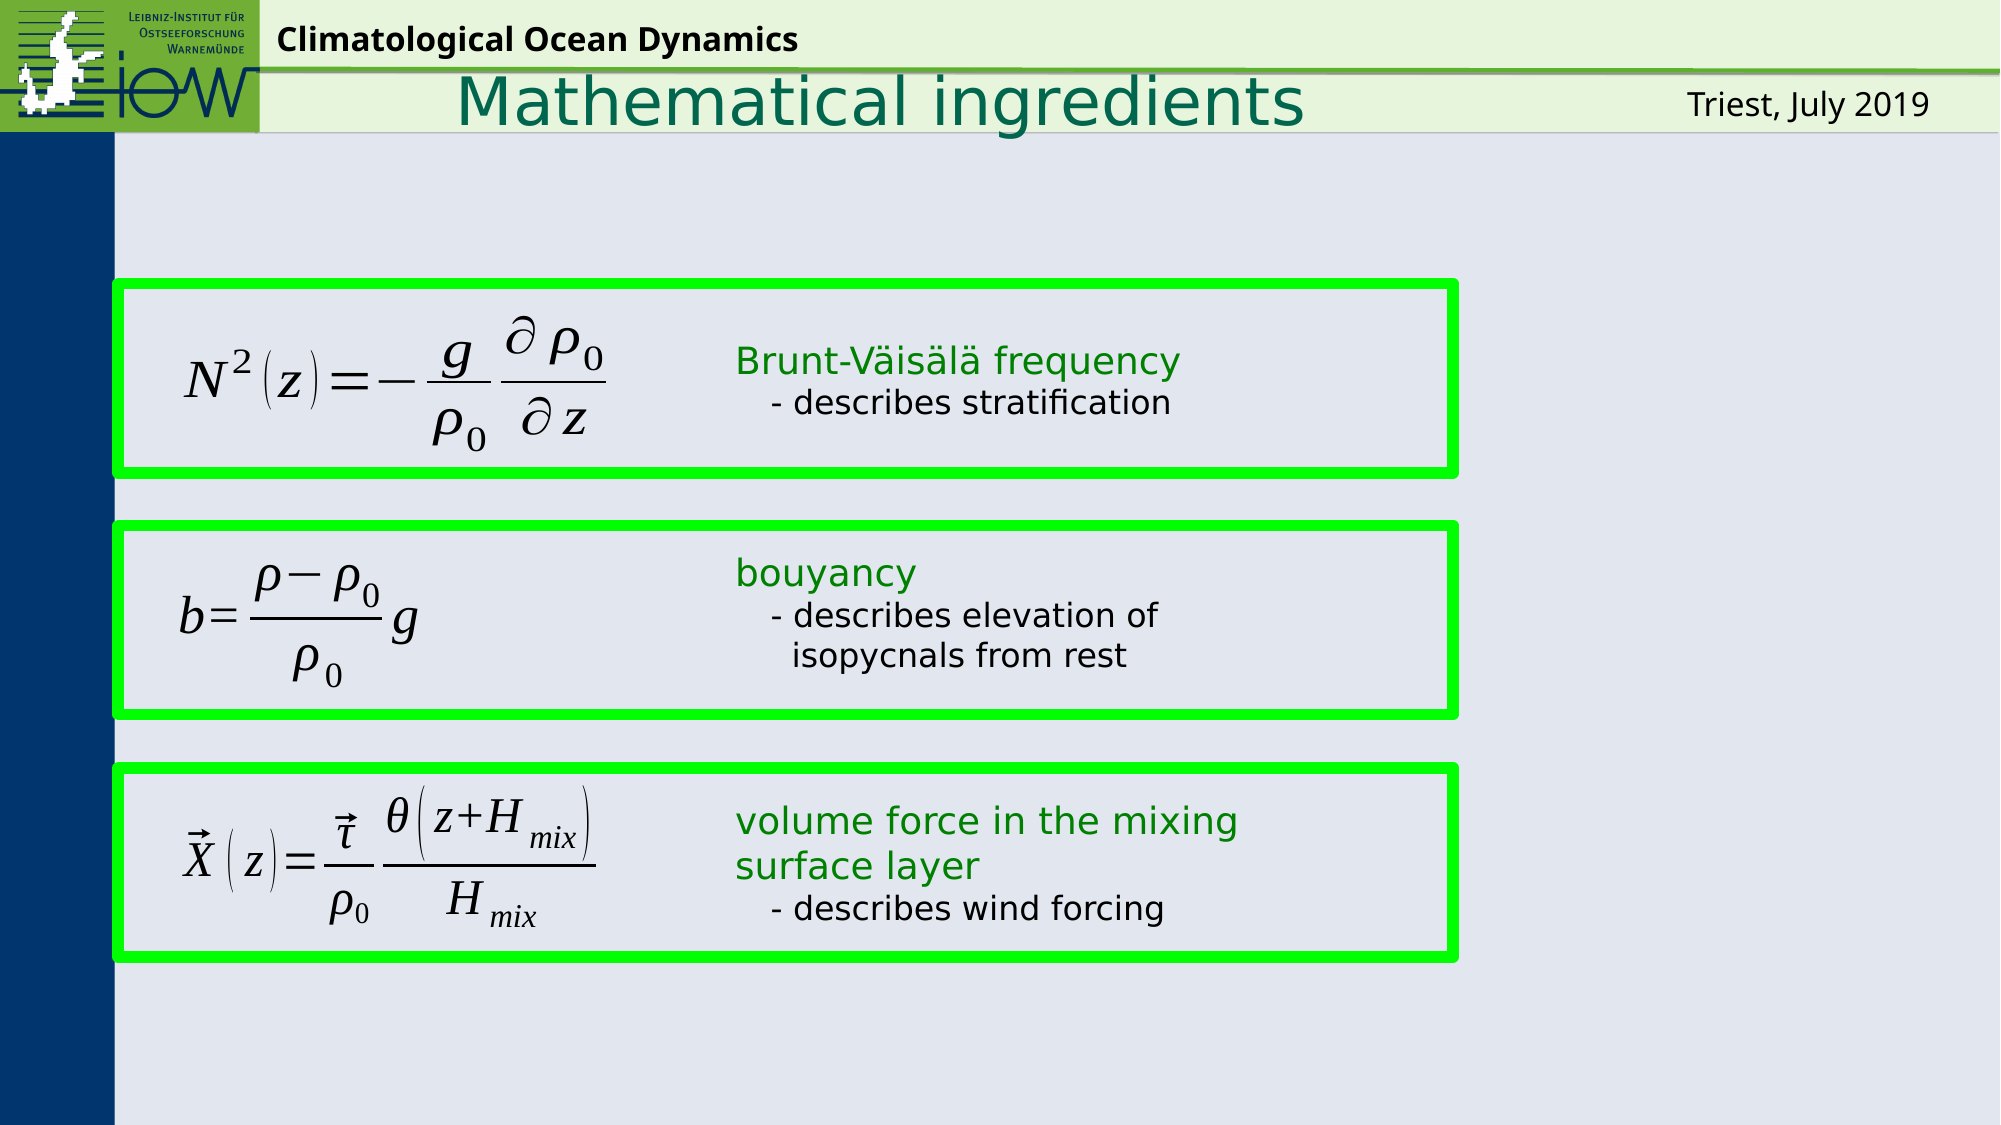

Mathematical ingredients
Brunt-Väisälä frequency
- describes stratification
bouyancy
- describes elevation of
 isopycnals from rest
volume force in the mixing surface layer
- describes wind forcing